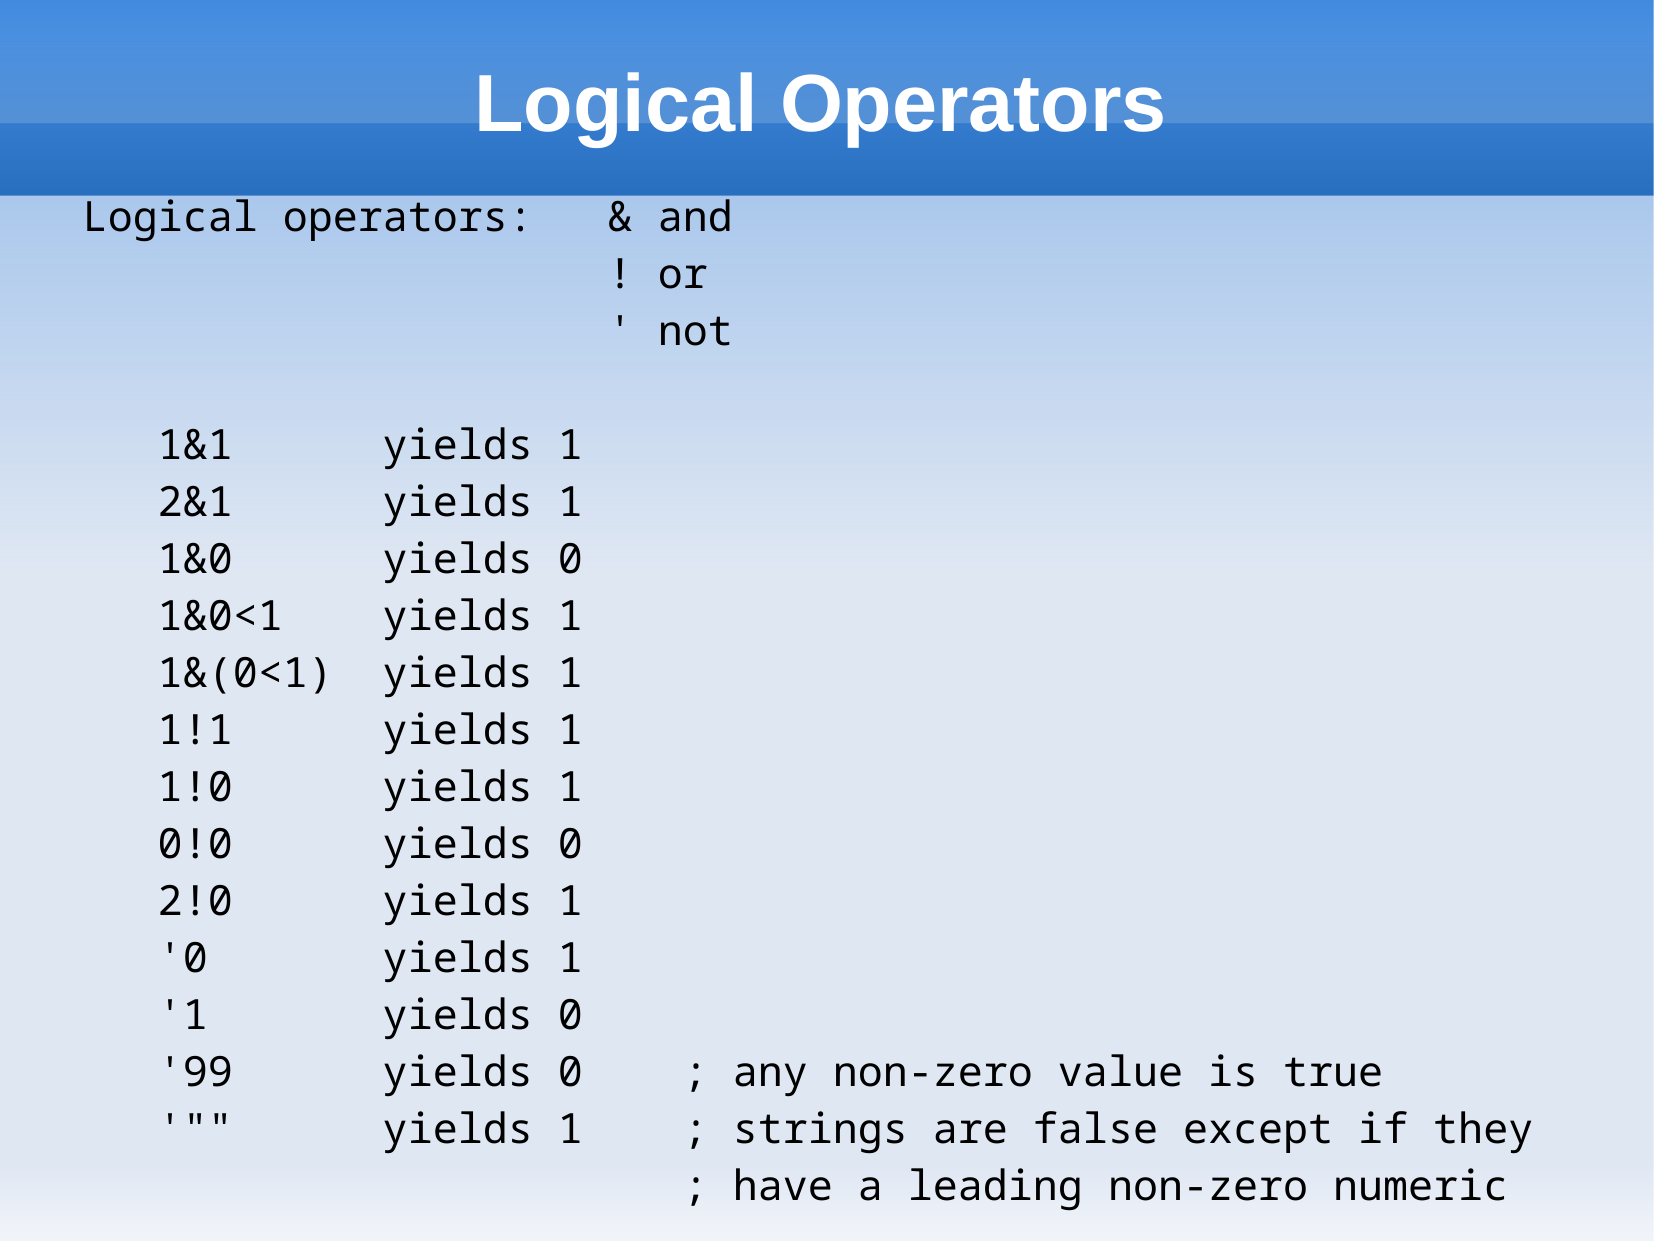

# Logical Operators
Logical operators: 	& and
							! or
							' not
	1&1 		yields 1
	2&1 		yields 1
	1&0 		yields 0
	1&0<1 	yields 1
	1&(0<1) 	yields 1
	1!1 		yields 1
	1!0 		yields 1
	0!0 		yields 0
	2!0 		yields 1
	'0 		yields 1
	'1 		yields 0
 '99 		yields 0		; any non-zero value is true
	'"" 		yields 1		; strings are false except if they
								; have a leading non-zero numeric